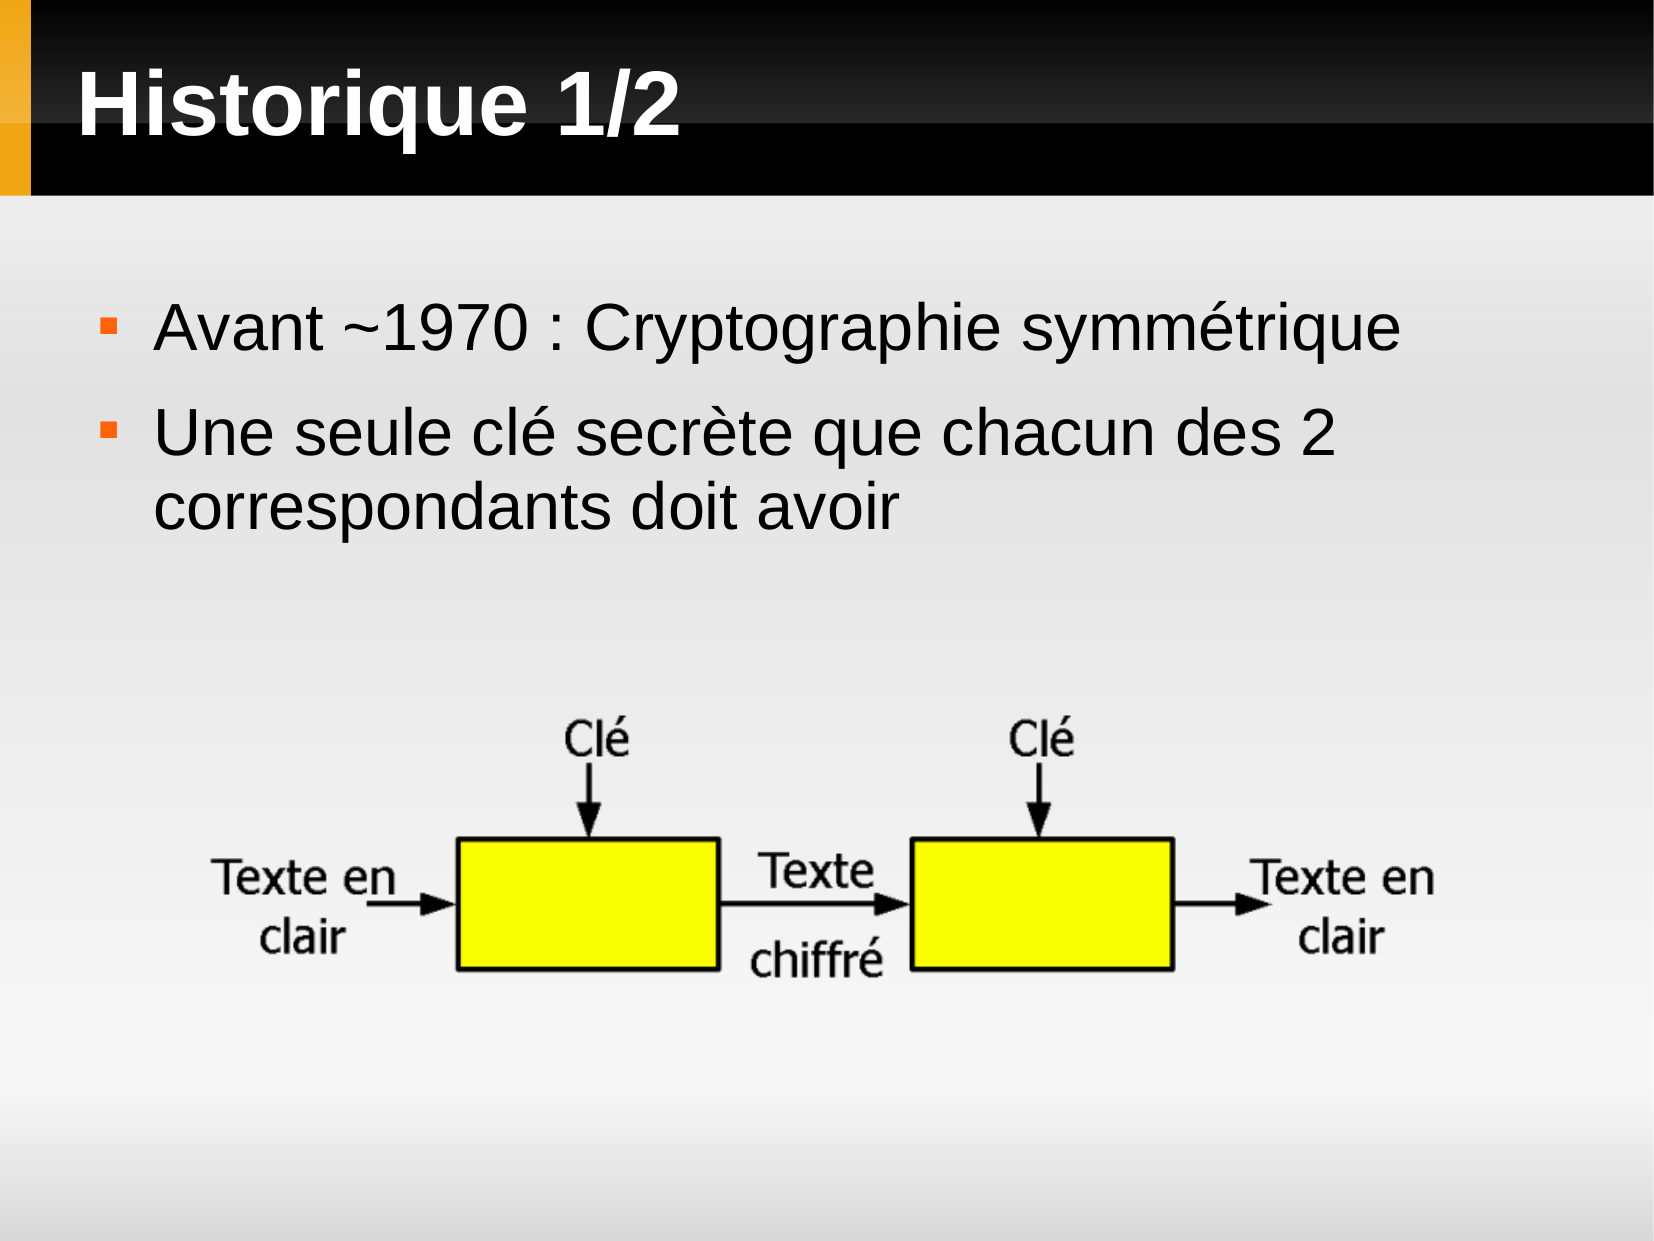

# Historique 1/2
Avant ~1970 : Cryptographie symmétrique
Une seule clé secrète que chacun des 2 correspondants doit avoir